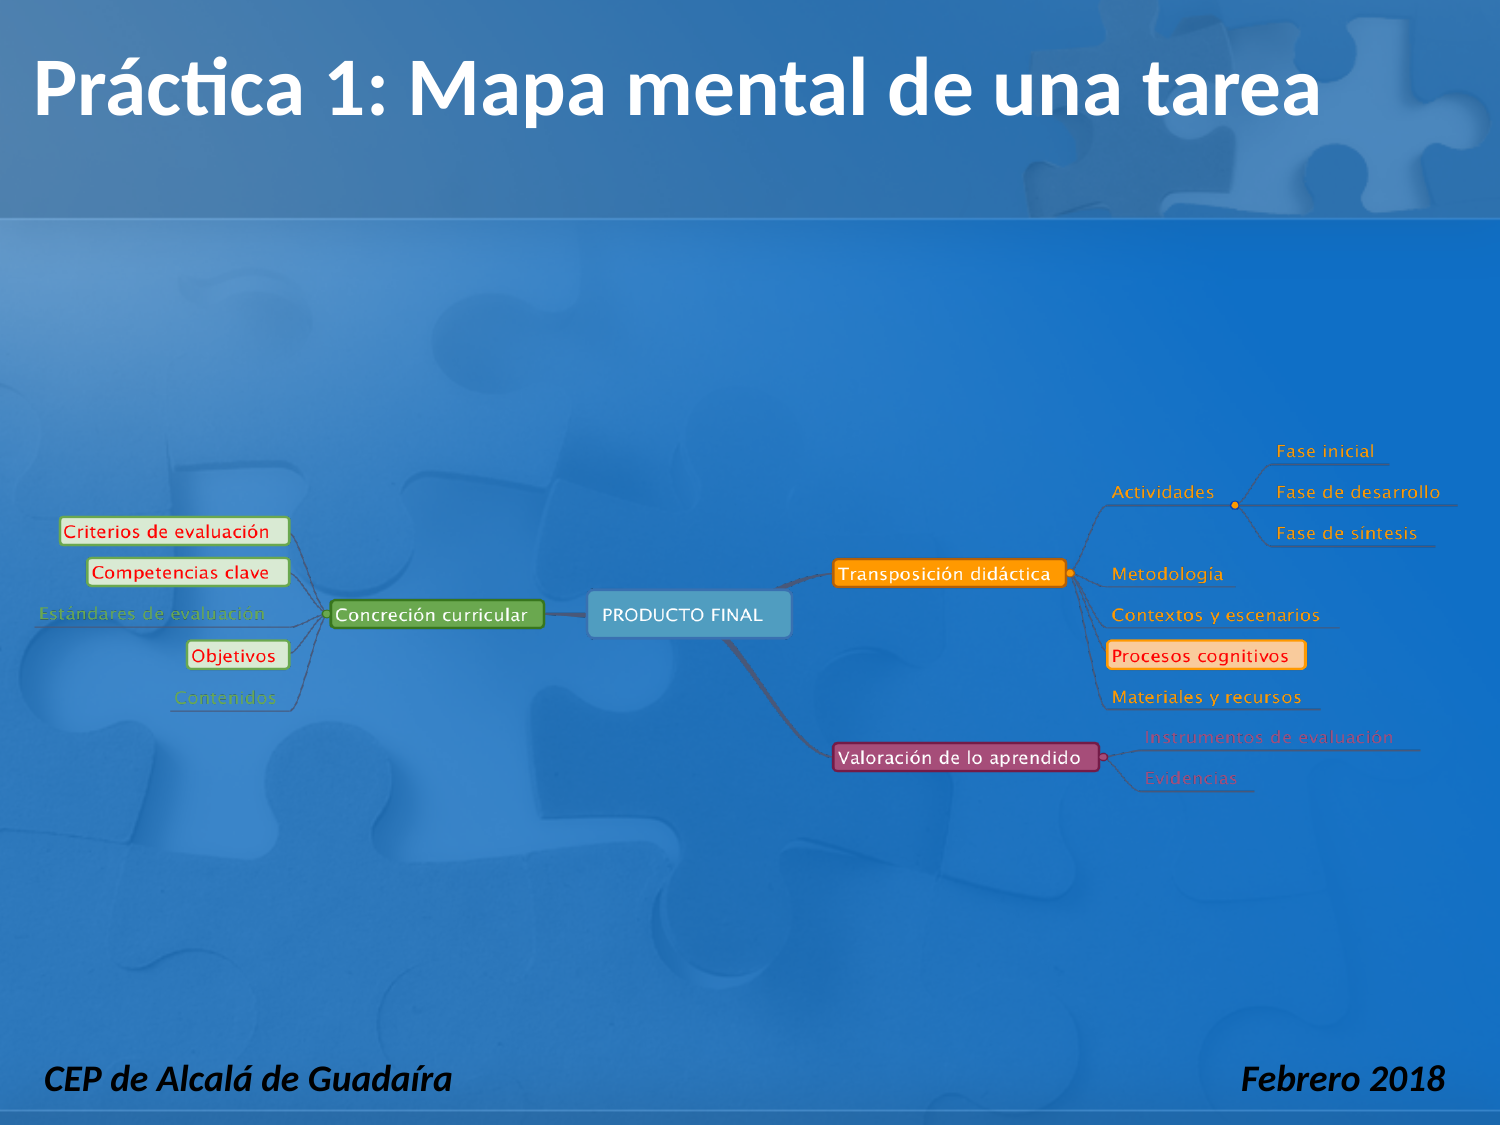

# Práctica 1: Mapa mental de una tarea
CEP de Alcalá de Guadaíra Febrero 2018